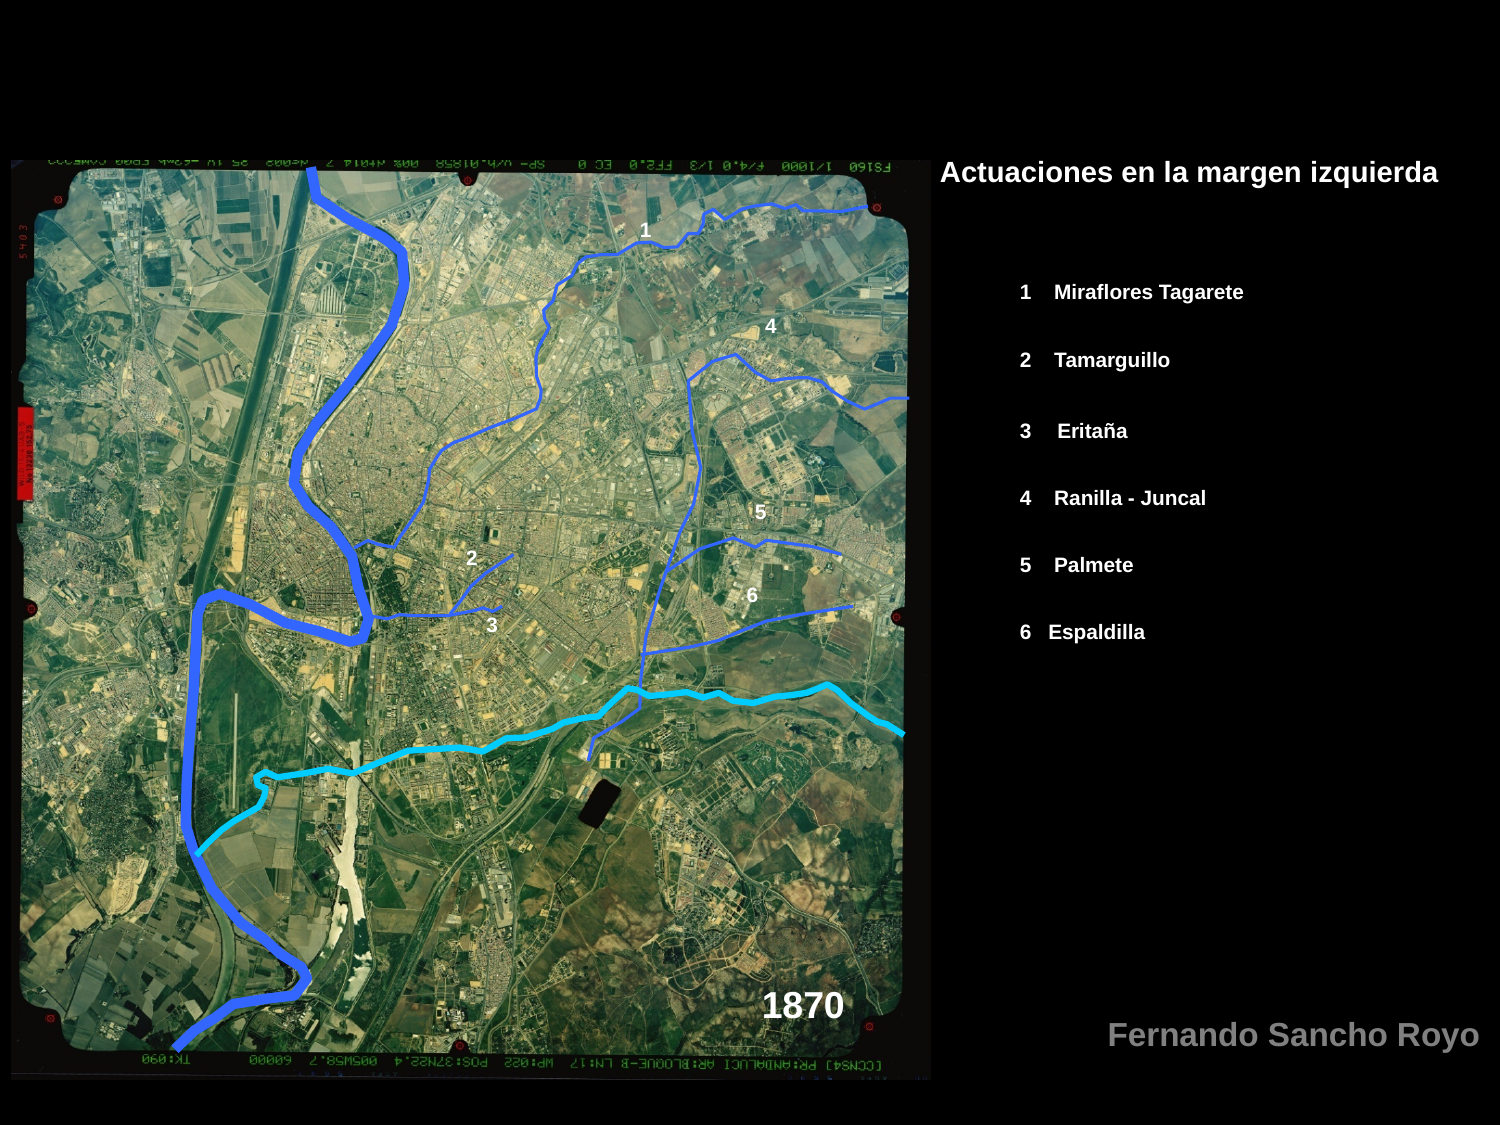

Actuaciones en la margen izquierda
1
1 Miraflores Tagarete
4
2 Tamarguillo
Eritaña
4 Ranilla - Juncal
5
2
5 Palmete
6
3
6 Espaldilla
1870
Fernando Sancho Royo